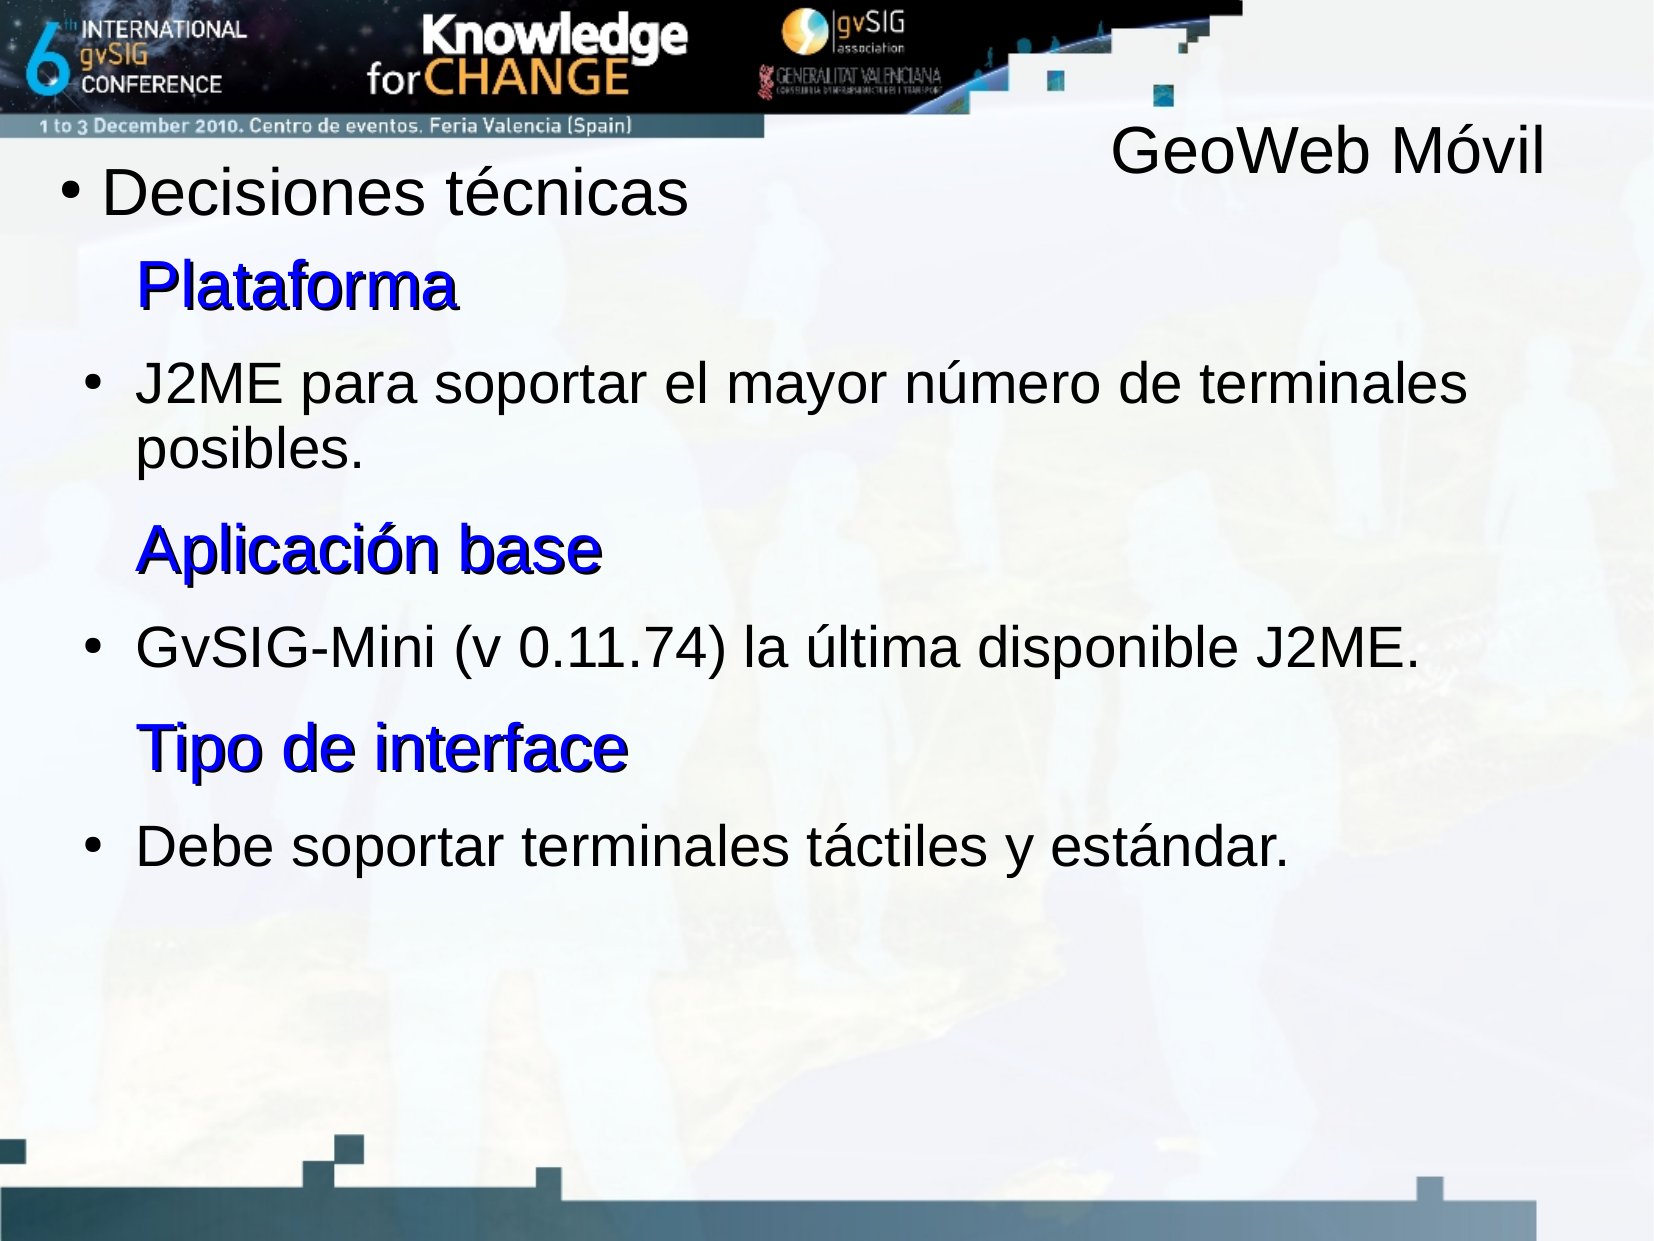

# GeoWeb Móvil
 Decisiones técnicas
Plataforma
J2ME para soportar el mayor número de terminales posibles.
Aplicación base
GvSIG-Mini (v 0.11.74) la última disponible J2ME.
Tipo de interface
Debe soportar terminales táctiles y estándar.